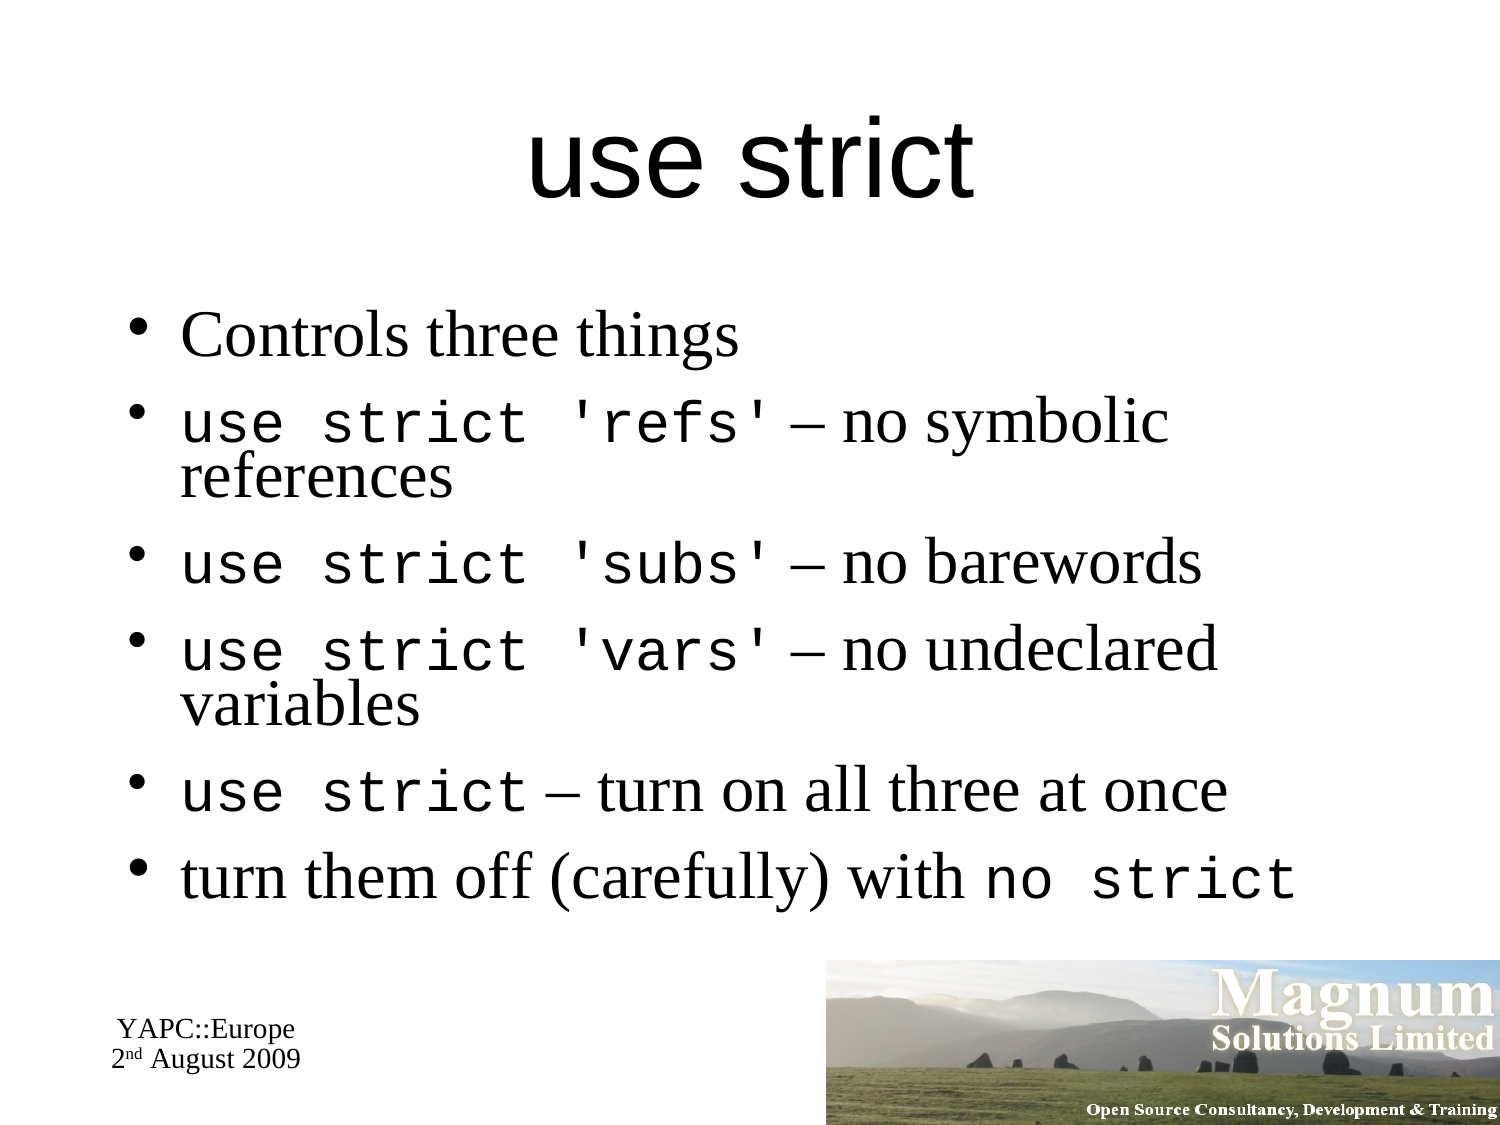

# use strict
Controls three things
use strict 'refs' – no symbolic references
use strict 'subs' – no barewords
use strict 'vars' – no undeclared variables
use strict – turn on all three at once
turn them off (carefully) with no strict
17